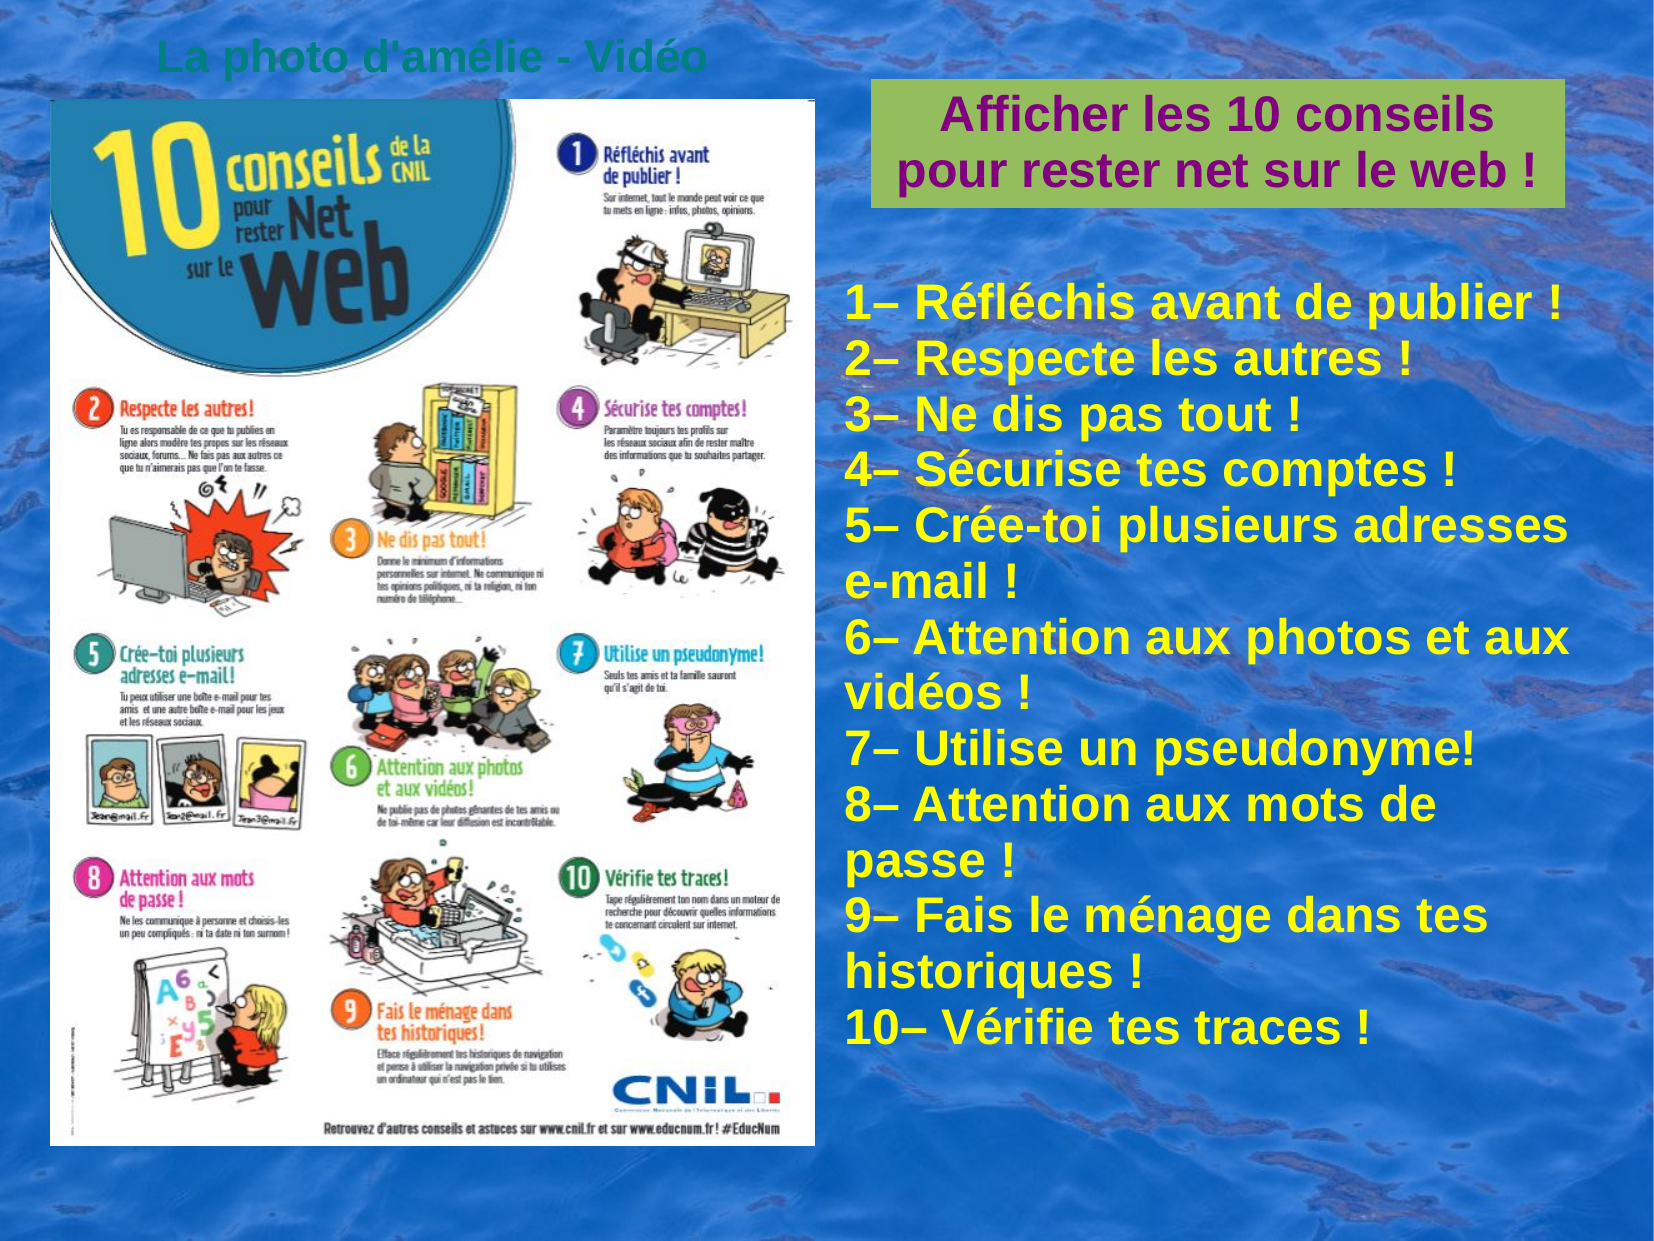

La photo d'amélie - Vidéo
Afficher les 10 conseils pour rester net sur le web !
1– Réfléchis avant de publier !
2– Respecte les autres !
3– Ne dis pas tout !
4– Sécurise tes comptes !
5– Crée-toi plusieurs adresses e-mail !
6– Attention aux photos et aux vidéos !
7– Utilise un pseudonyme!
8– Attention aux mots de passe !
9– Fais le ménage dans tes historiques !
10– Vérifie tes traces !